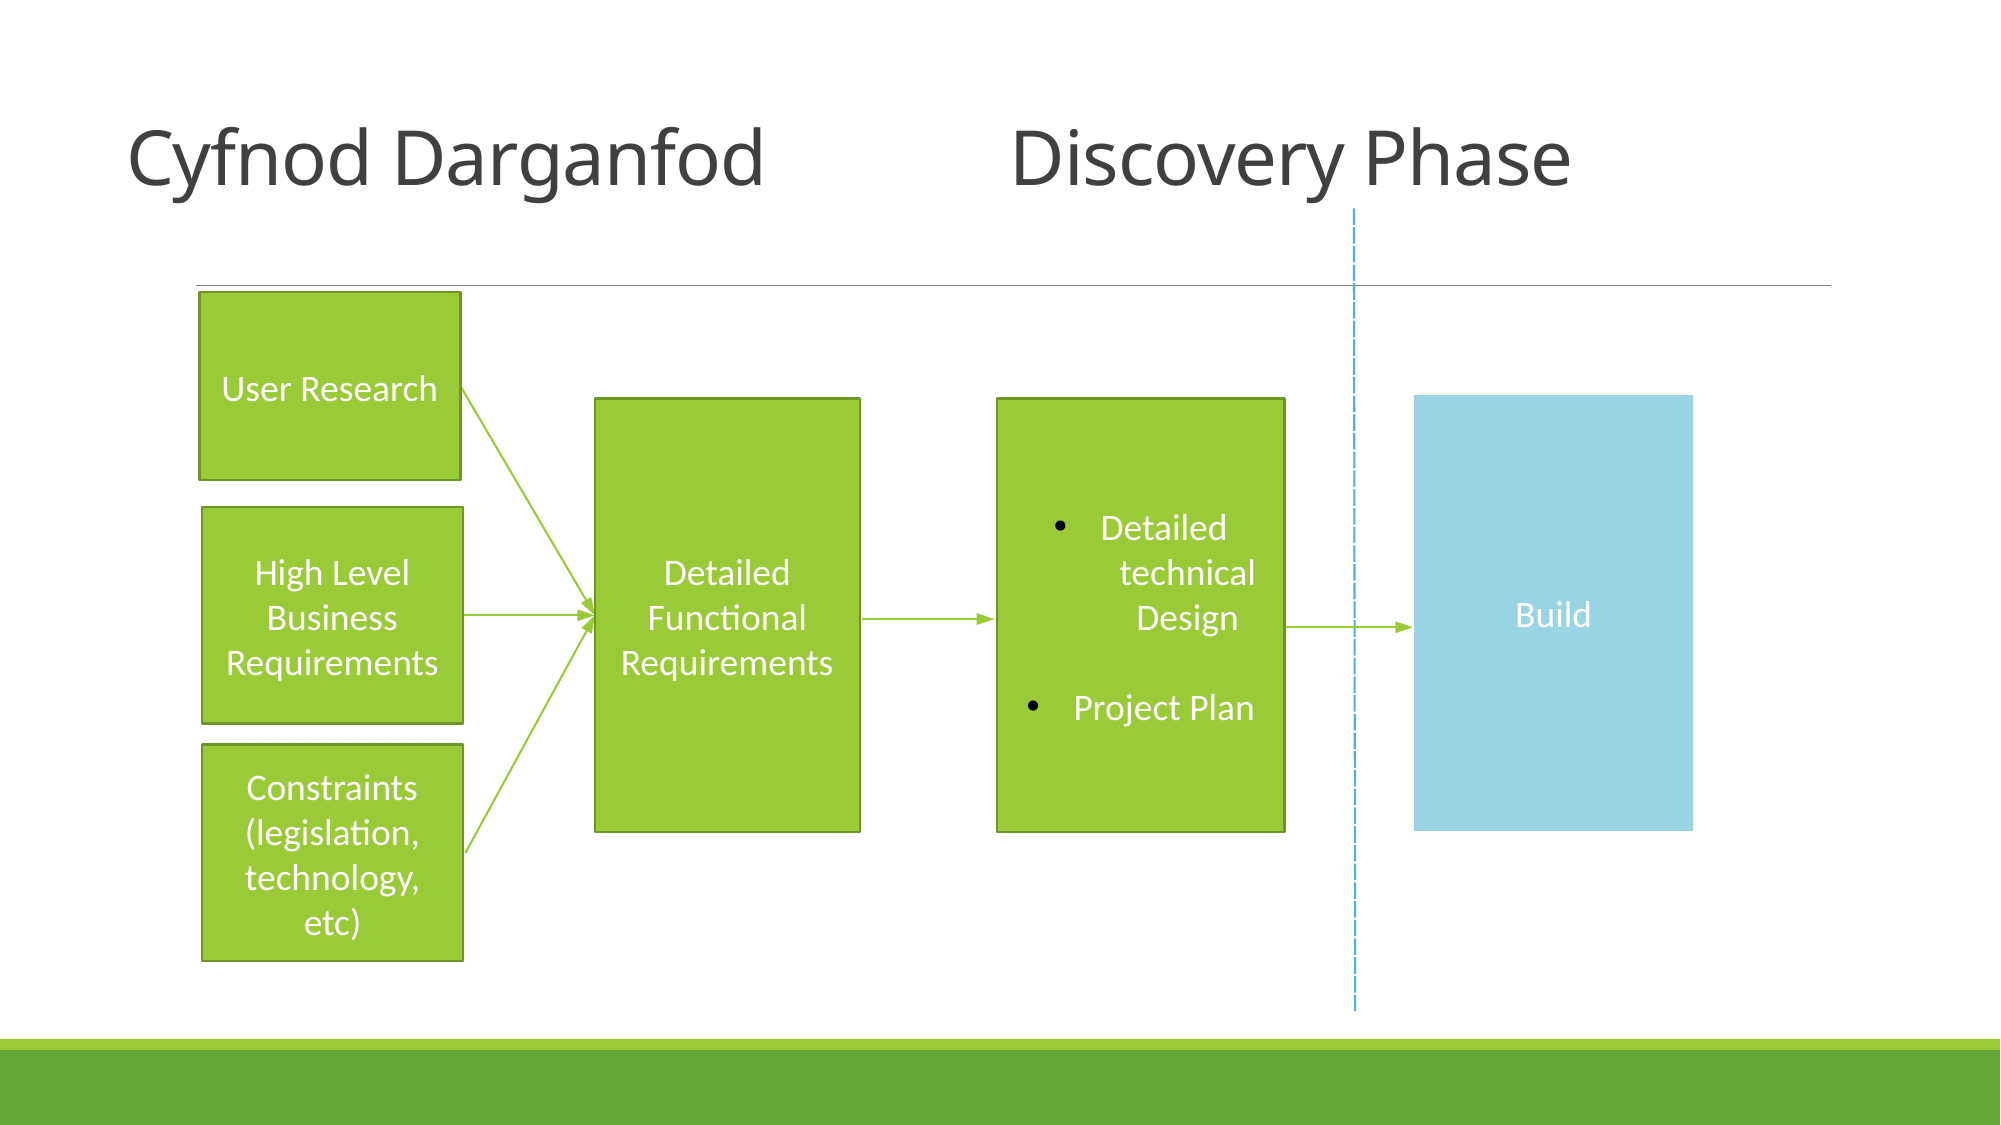

# Cyfnod Darganfod Discovery Phase
User Research
Build
Detailed Functional Requirements
Detailed technical Design
Project Plan
High Level Business Requirements
Constraints (legislation, technology, etc)